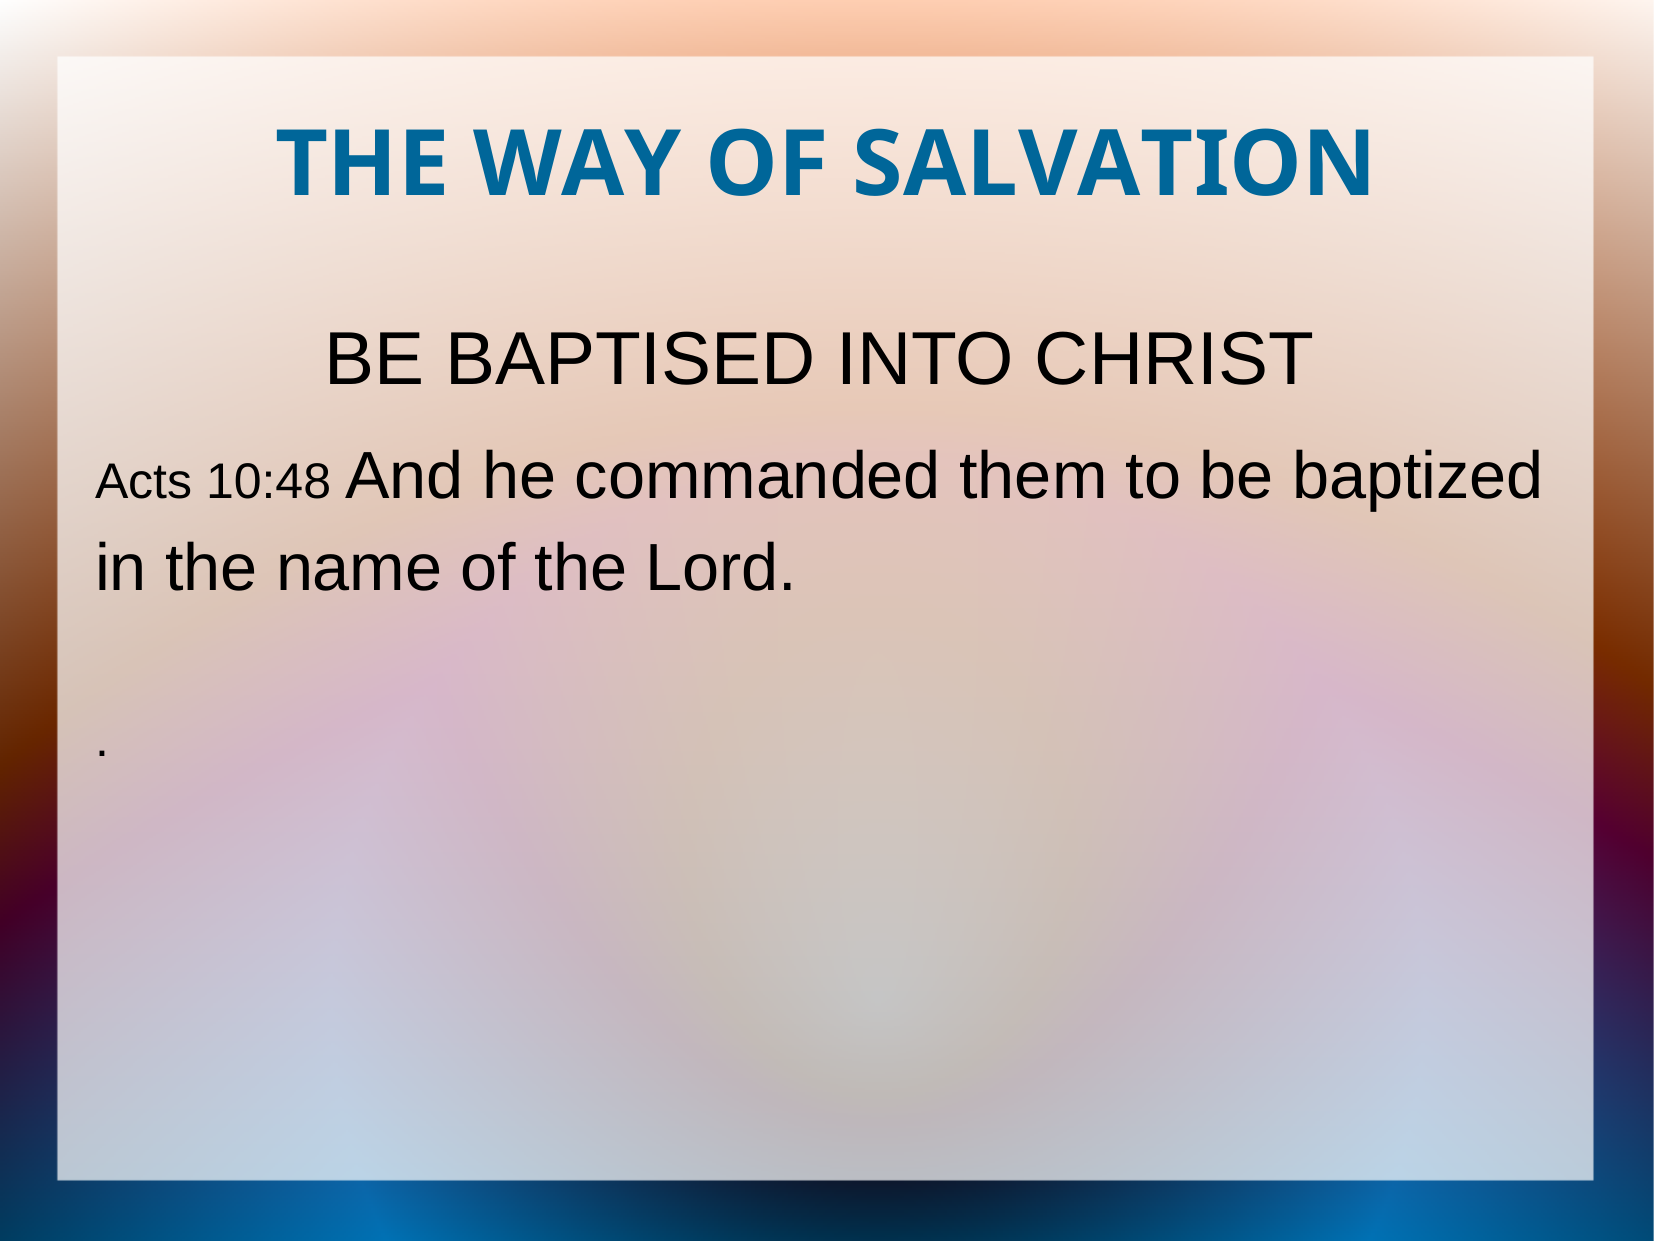

# THE WAY OF SALVATION
BE BAPTISED INTO CHRIST
Acts 10:48 And he commanded them to be baptized in the name of the Lord.
.